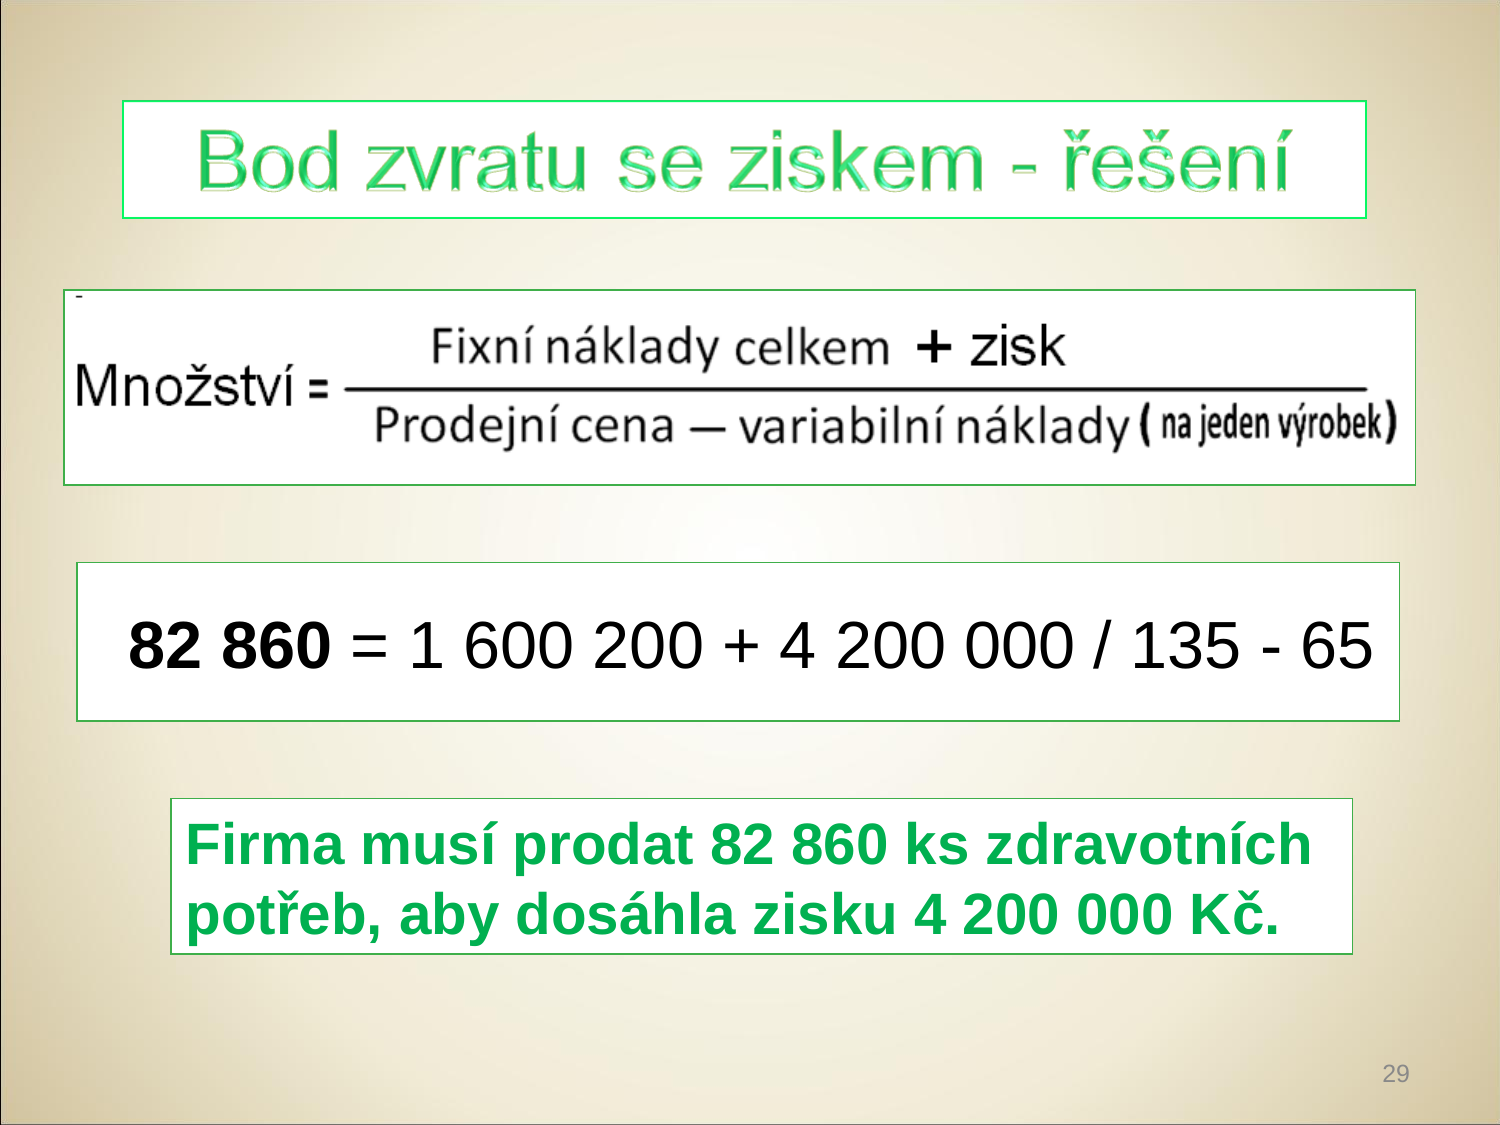

# 82 860 = 1 600 200 + 4 200 000 / 135 - 65
Firma musí prodat 82 860 ks zdravotních potřeb, aby dosáhla zisku 4 200 000 Kč.